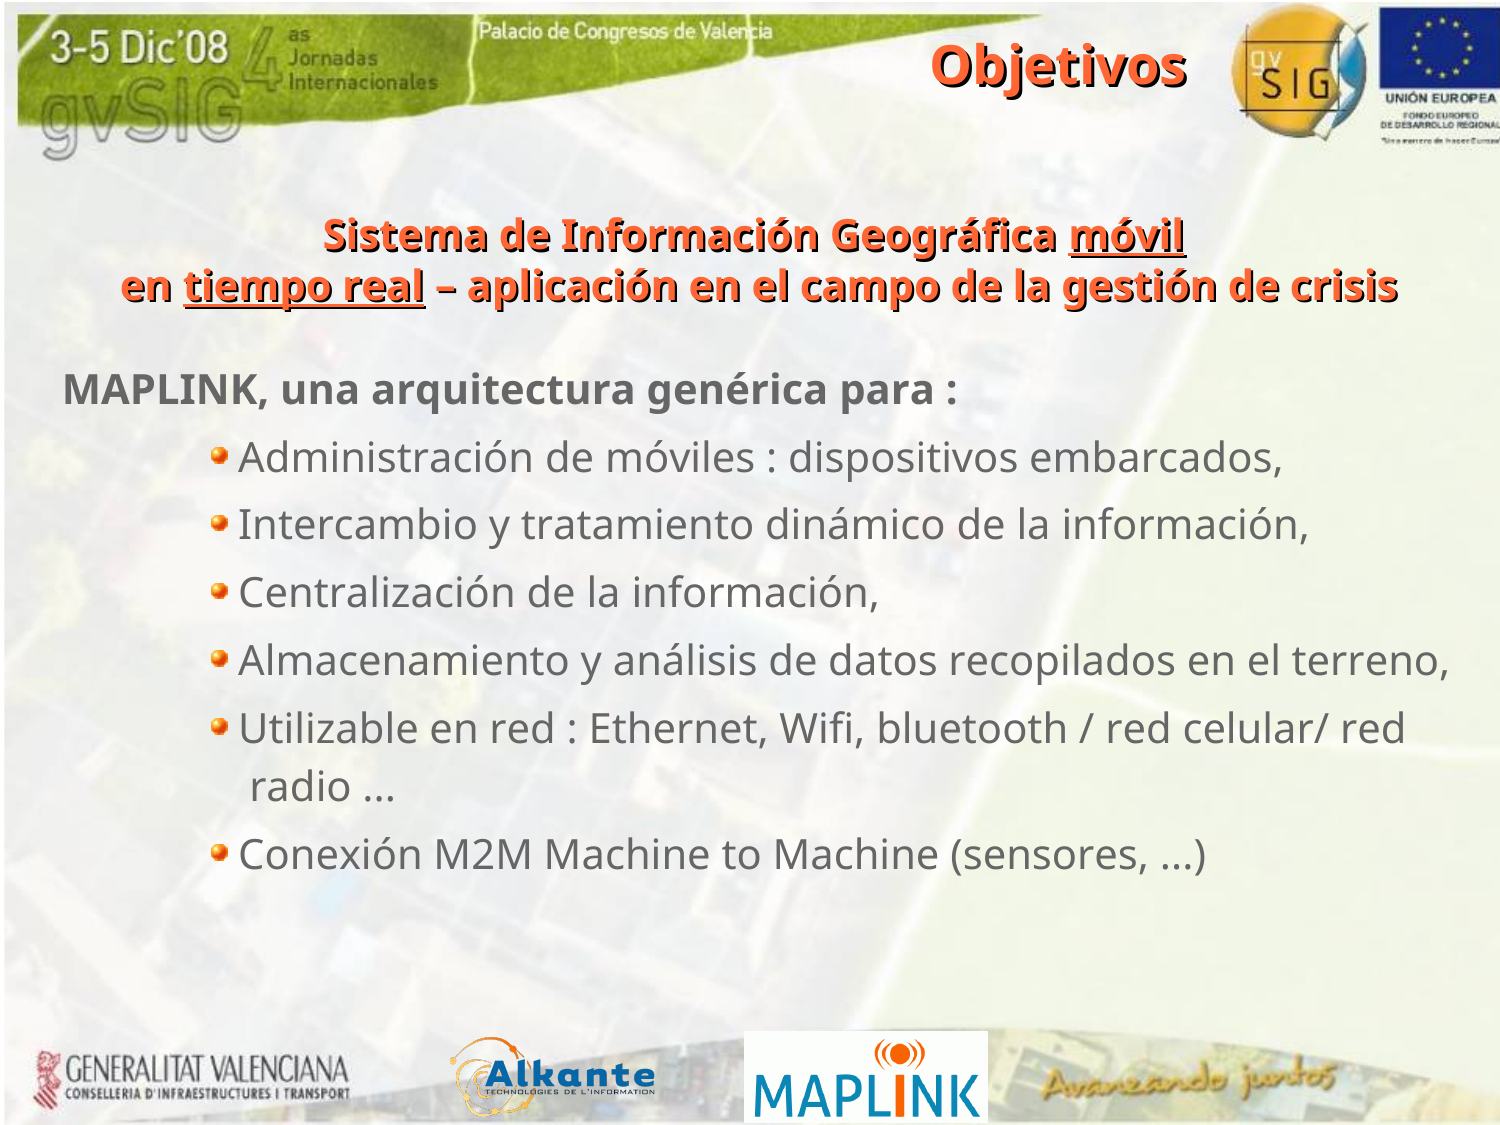

Objetivos
Sistema de Información Geográfica móvil
en tiempo real – aplicación en el campo de la gestión de crisis
MAPLINK, una arquitectura genérica para :
 Administración de móviles : dispositivos embarcados,
 Intercambio y tratamiento dinámico de la información,
 Centralización de la información,
 Almacenamiento y análisis de datos recopilados en el terreno,
 Utilizable en red : Ethernet, Wifi, bluetooth / red celular/ red radio ...
 Conexión M2M Machine to Machine (sensores, ...)‏